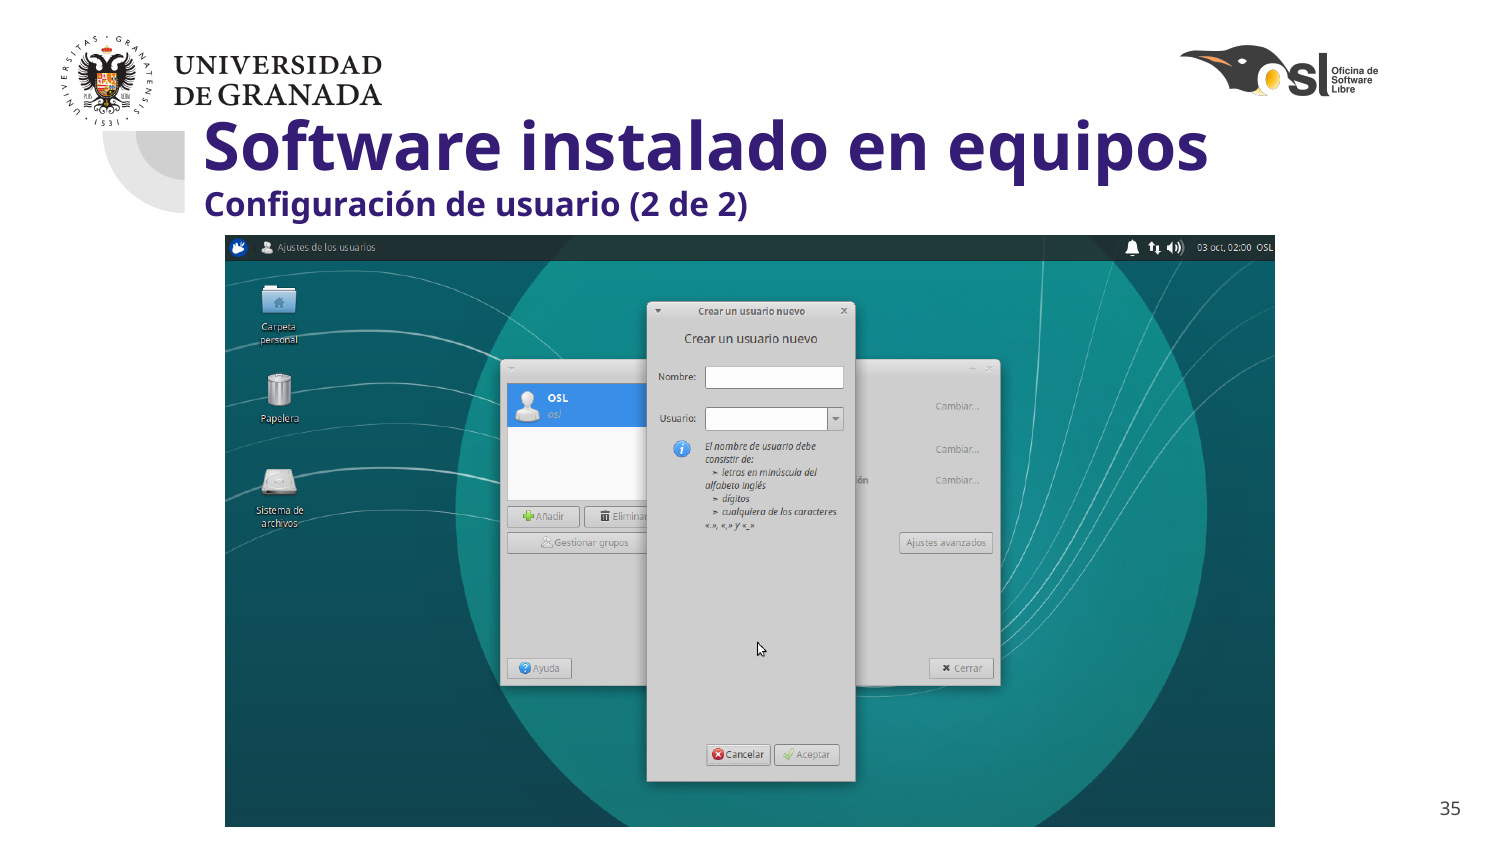

# Software instalado en equipos Configuración de usuario (2 de 2)